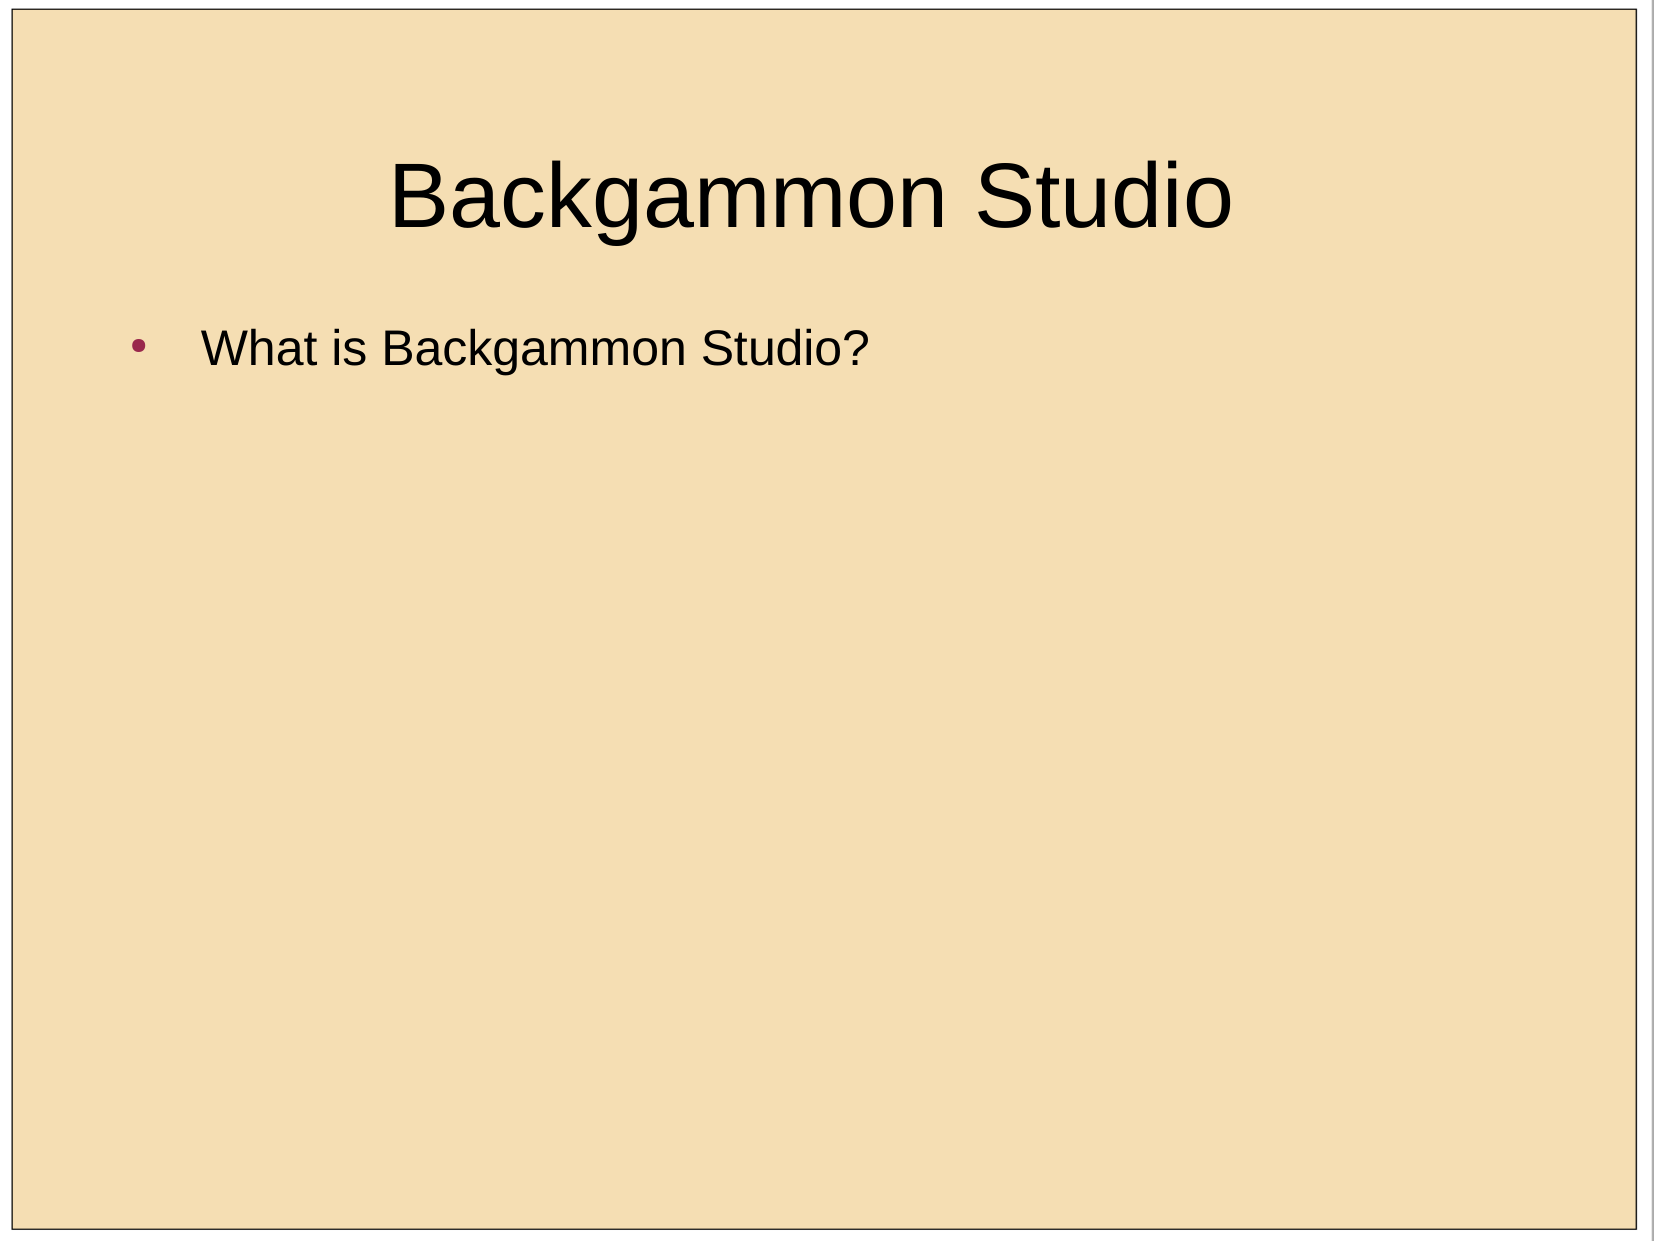

# Backgammon Studio
What is Backgammon Studio?